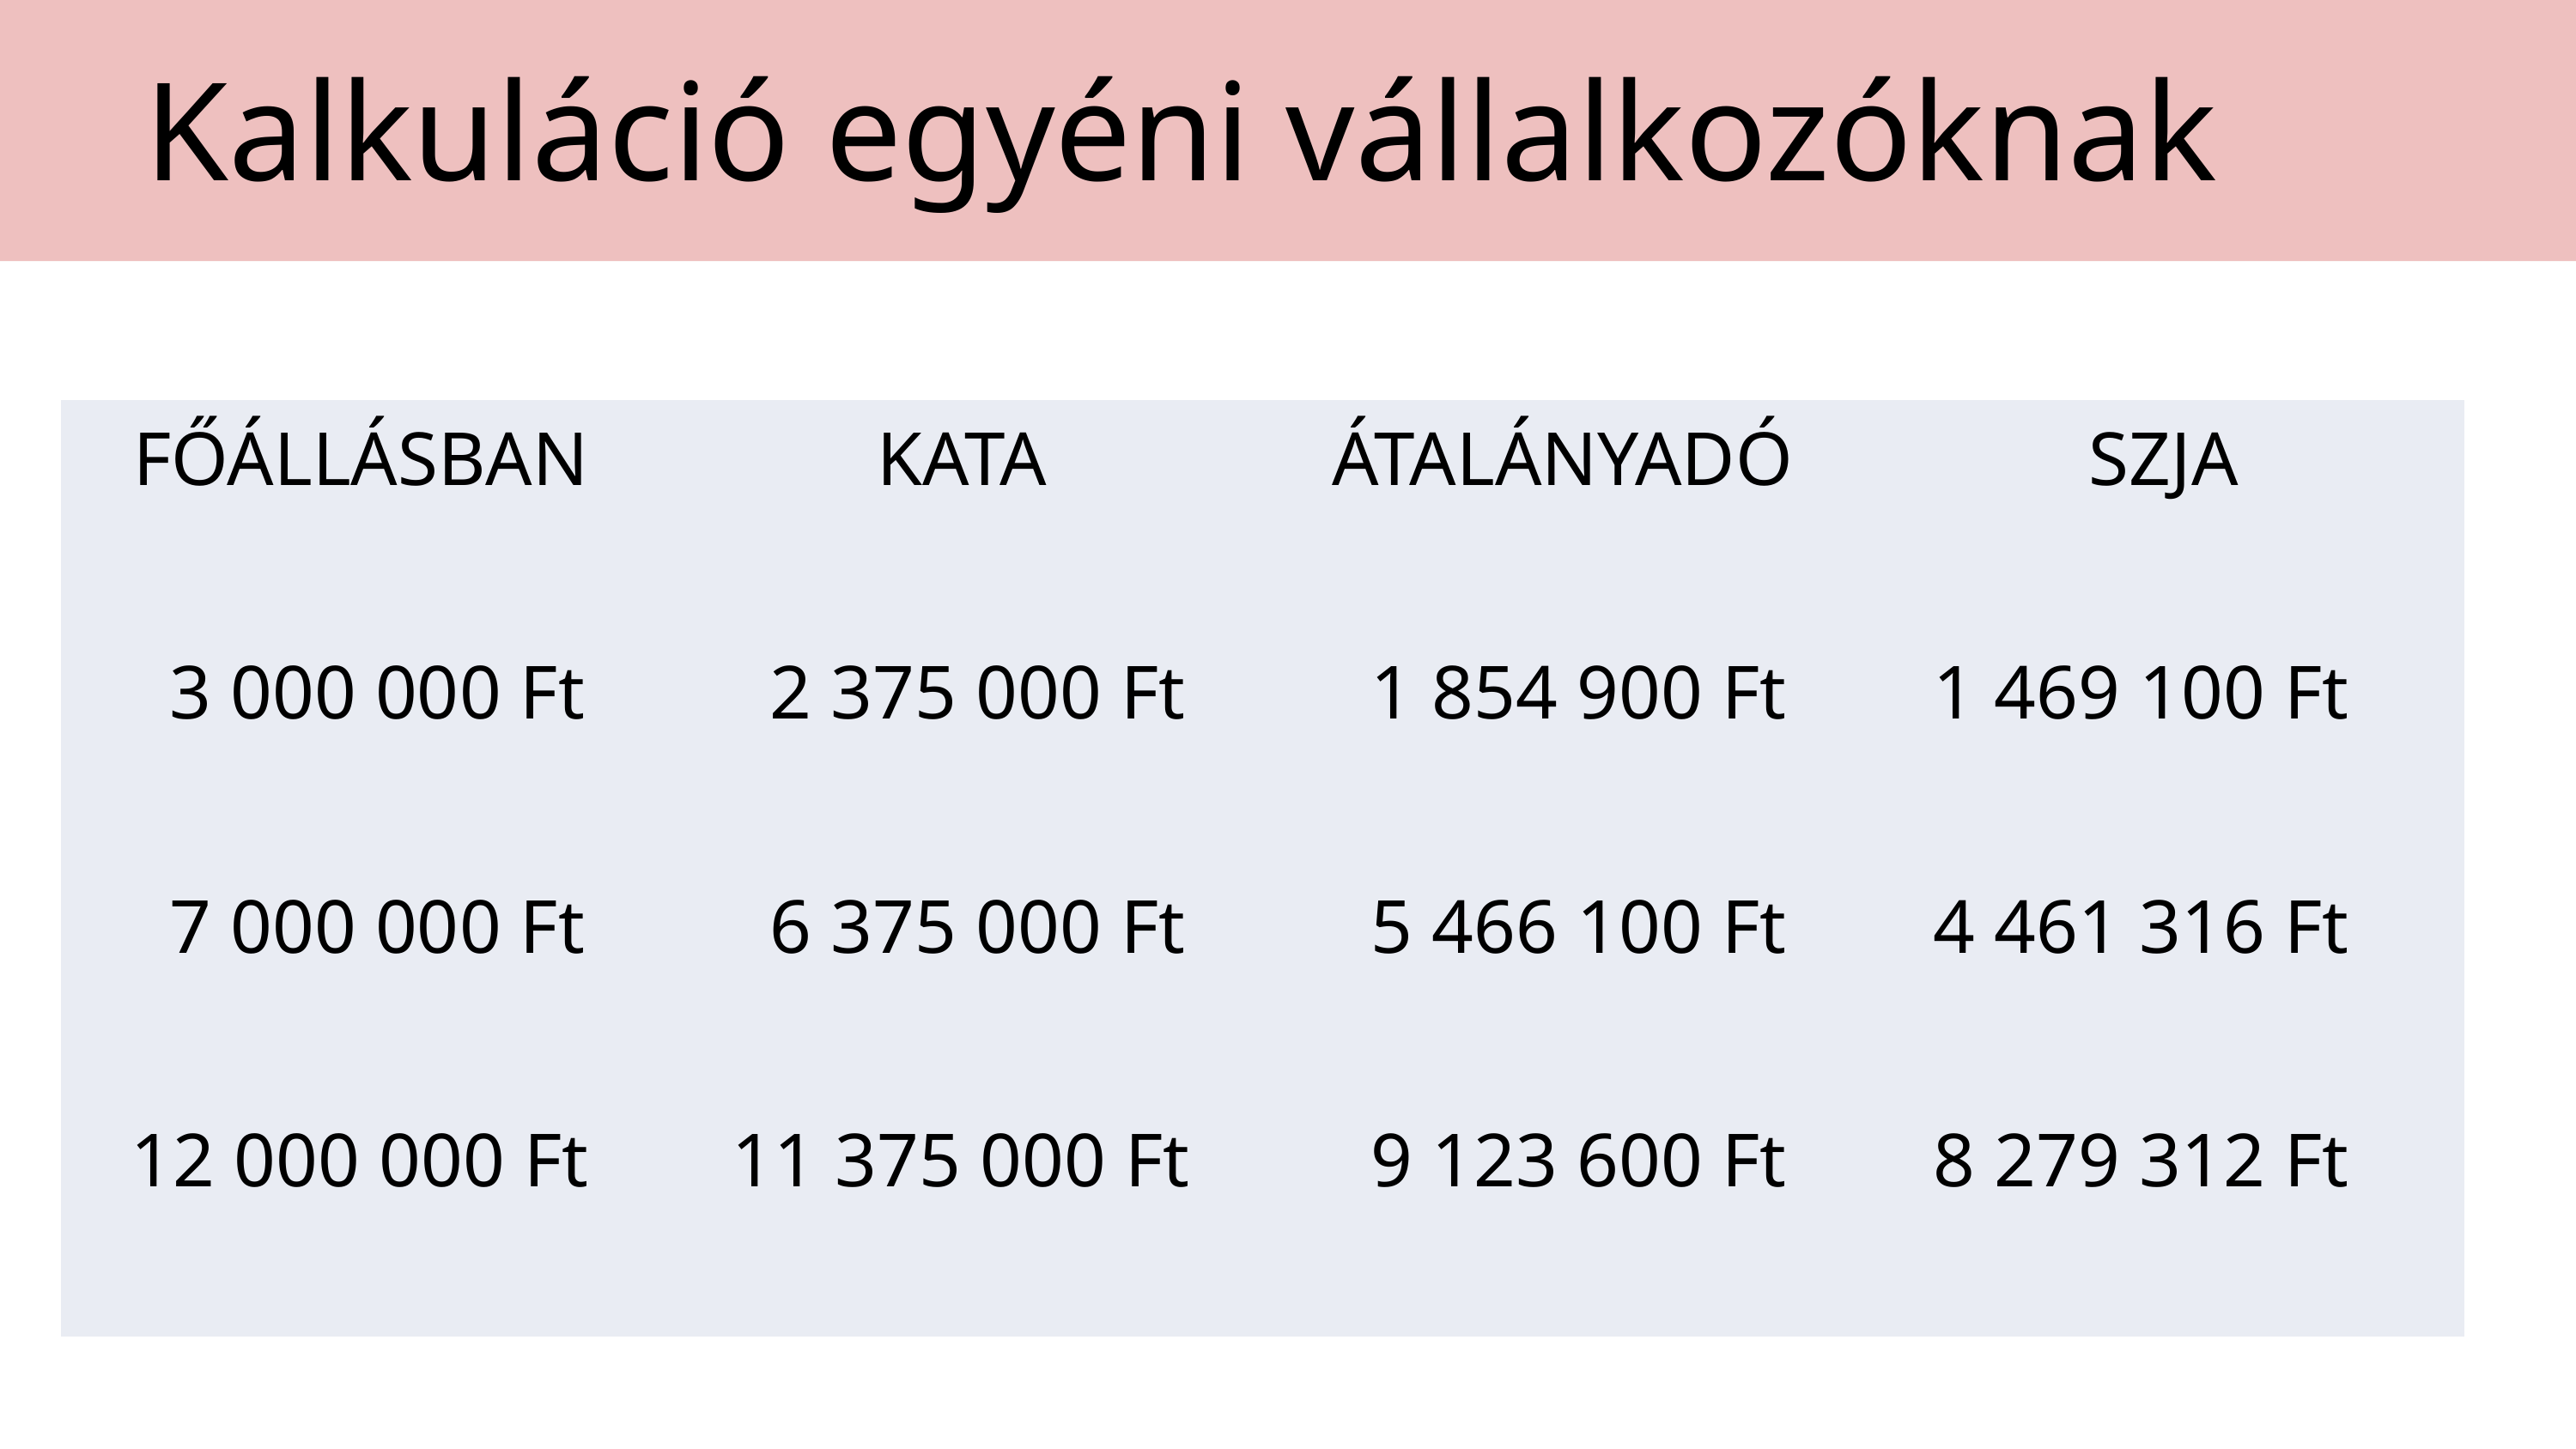

Kalkuláció egyéni vállalkozóknak
| FŐÁLLÁSBAN | KATA | ÁTALÁNYADÓ | SZJA |
| --- | --- | --- | --- |
| 3 000 000 Ft | 2 375 000 Ft | 1 854 900 Ft | 1 469 100 Ft |
| 7 000 000 Ft | 6 375 000 Ft | 5 466 100 Ft | 4 461 316 Ft |
| 12 000 000 Ft | 11 375 000 Ft | 9 123 600 Ft | 8 279 312 Ft |